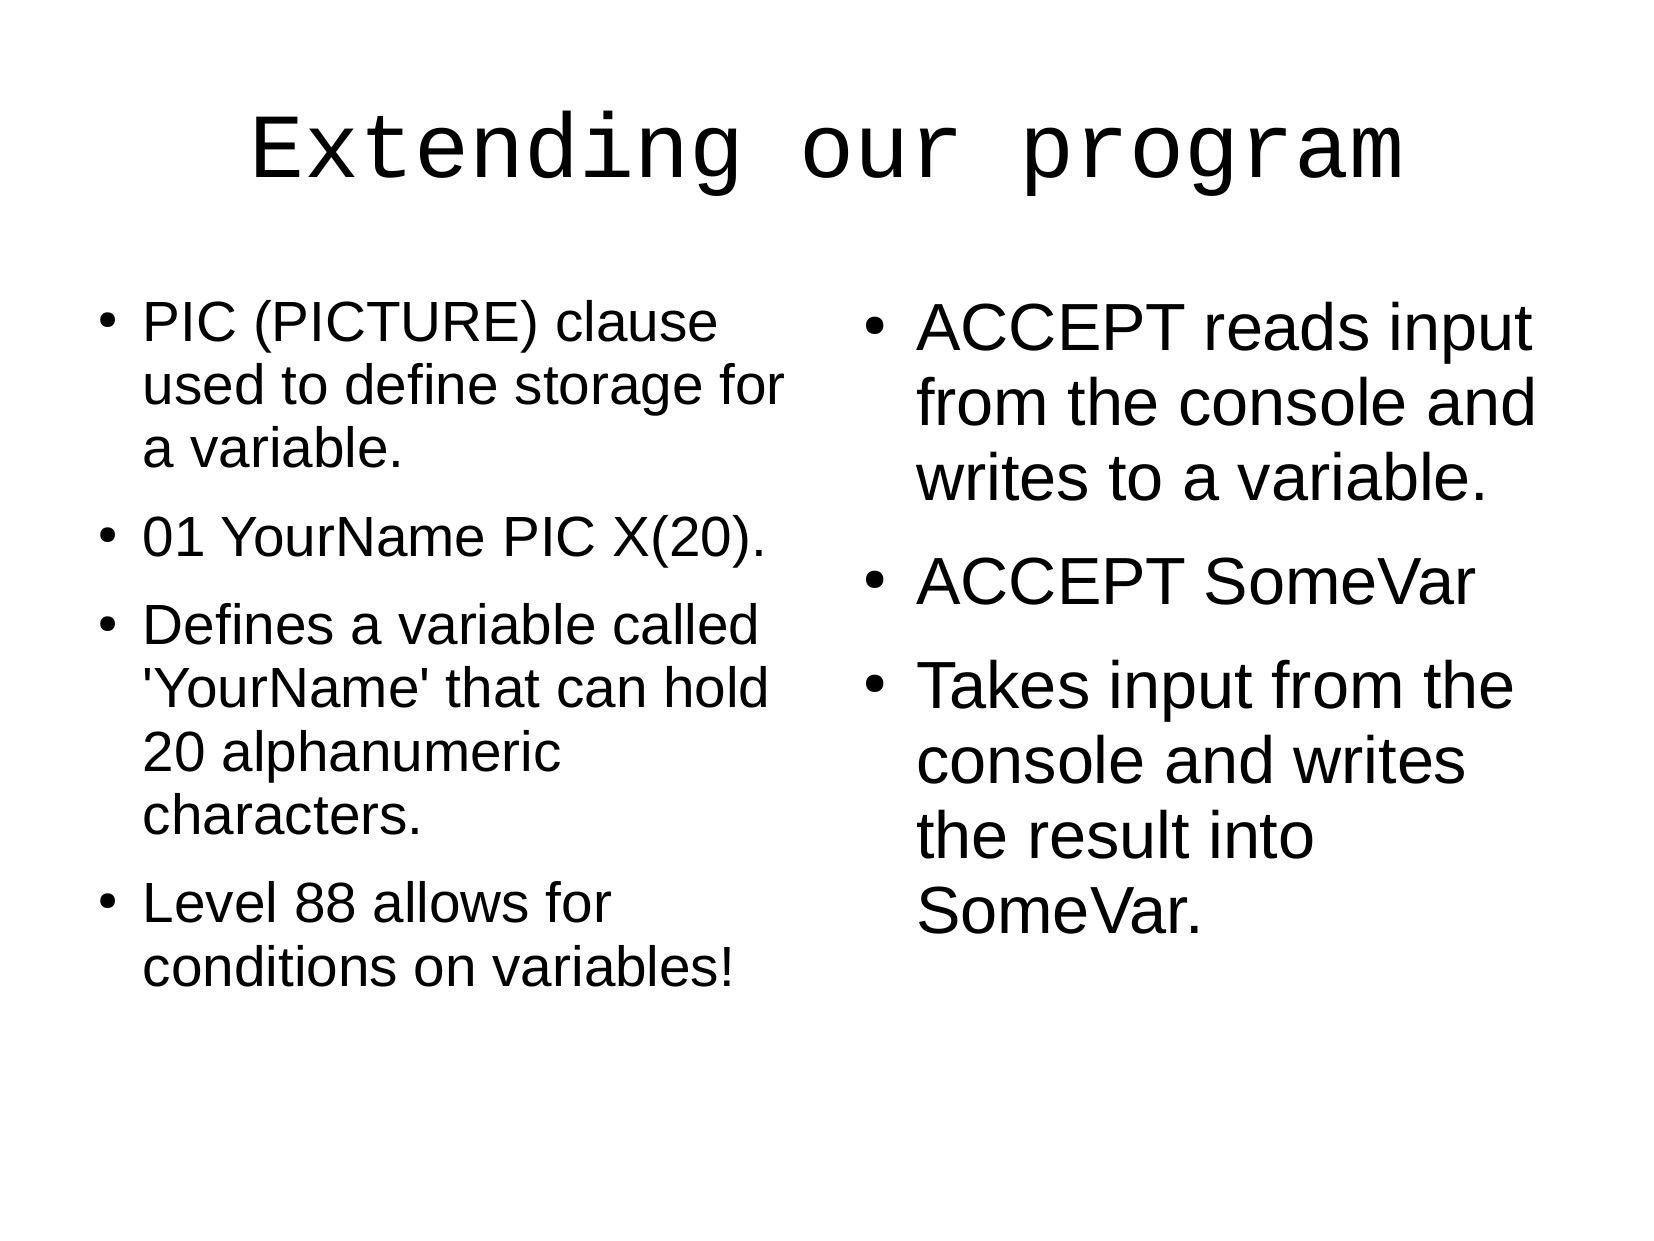

# Extending our program
PIC (PICTURE) clause used to define storage for a variable.
01 YourName PIC X(20).
Defines a variable called 'YourName' that can hold 20 alphanumeric characters.
Level 88 allows for conditions on variables!
ACCEPT reads input from the console and writes to a variable.
ACCEPT SomeVar
Takes input from the console and writes the result into SomeVar.